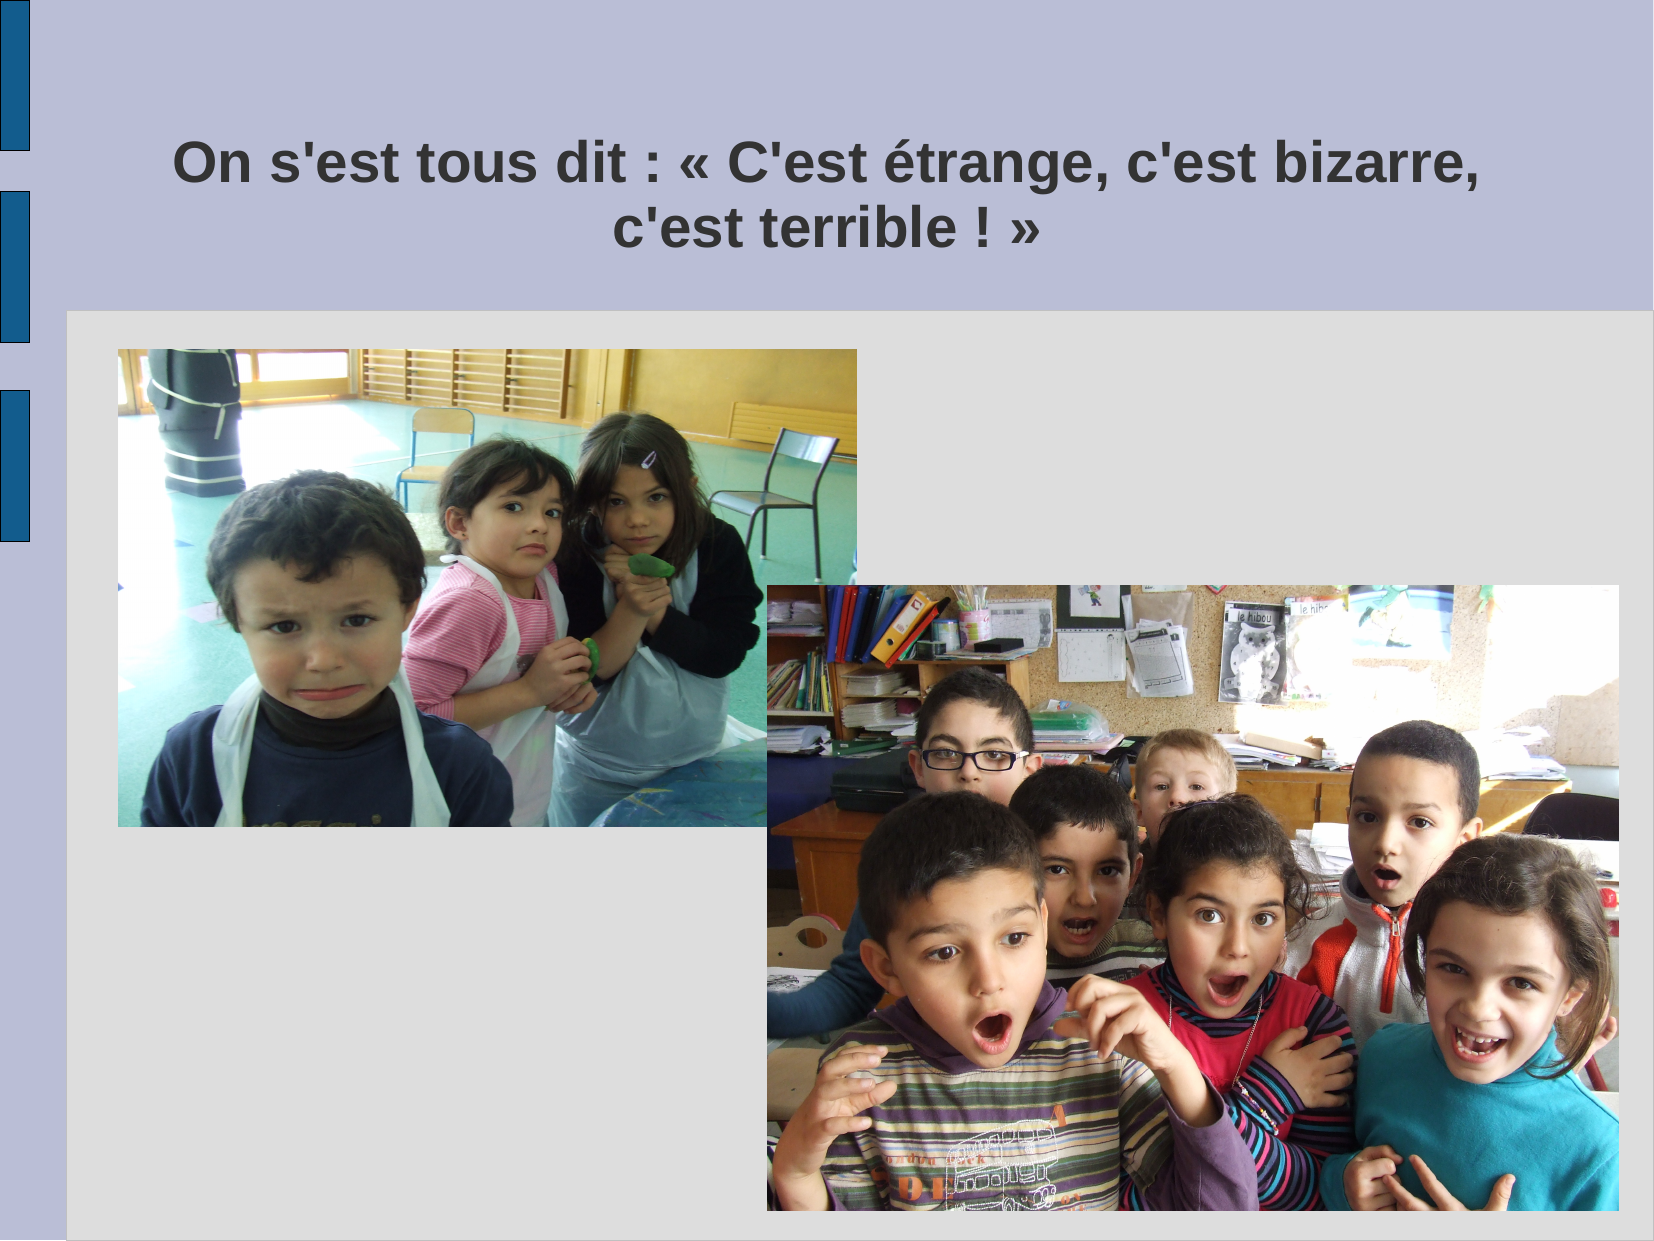

# On s'est tous dit : « C'est étrange, c'est bizarre, c'est terrible ! »